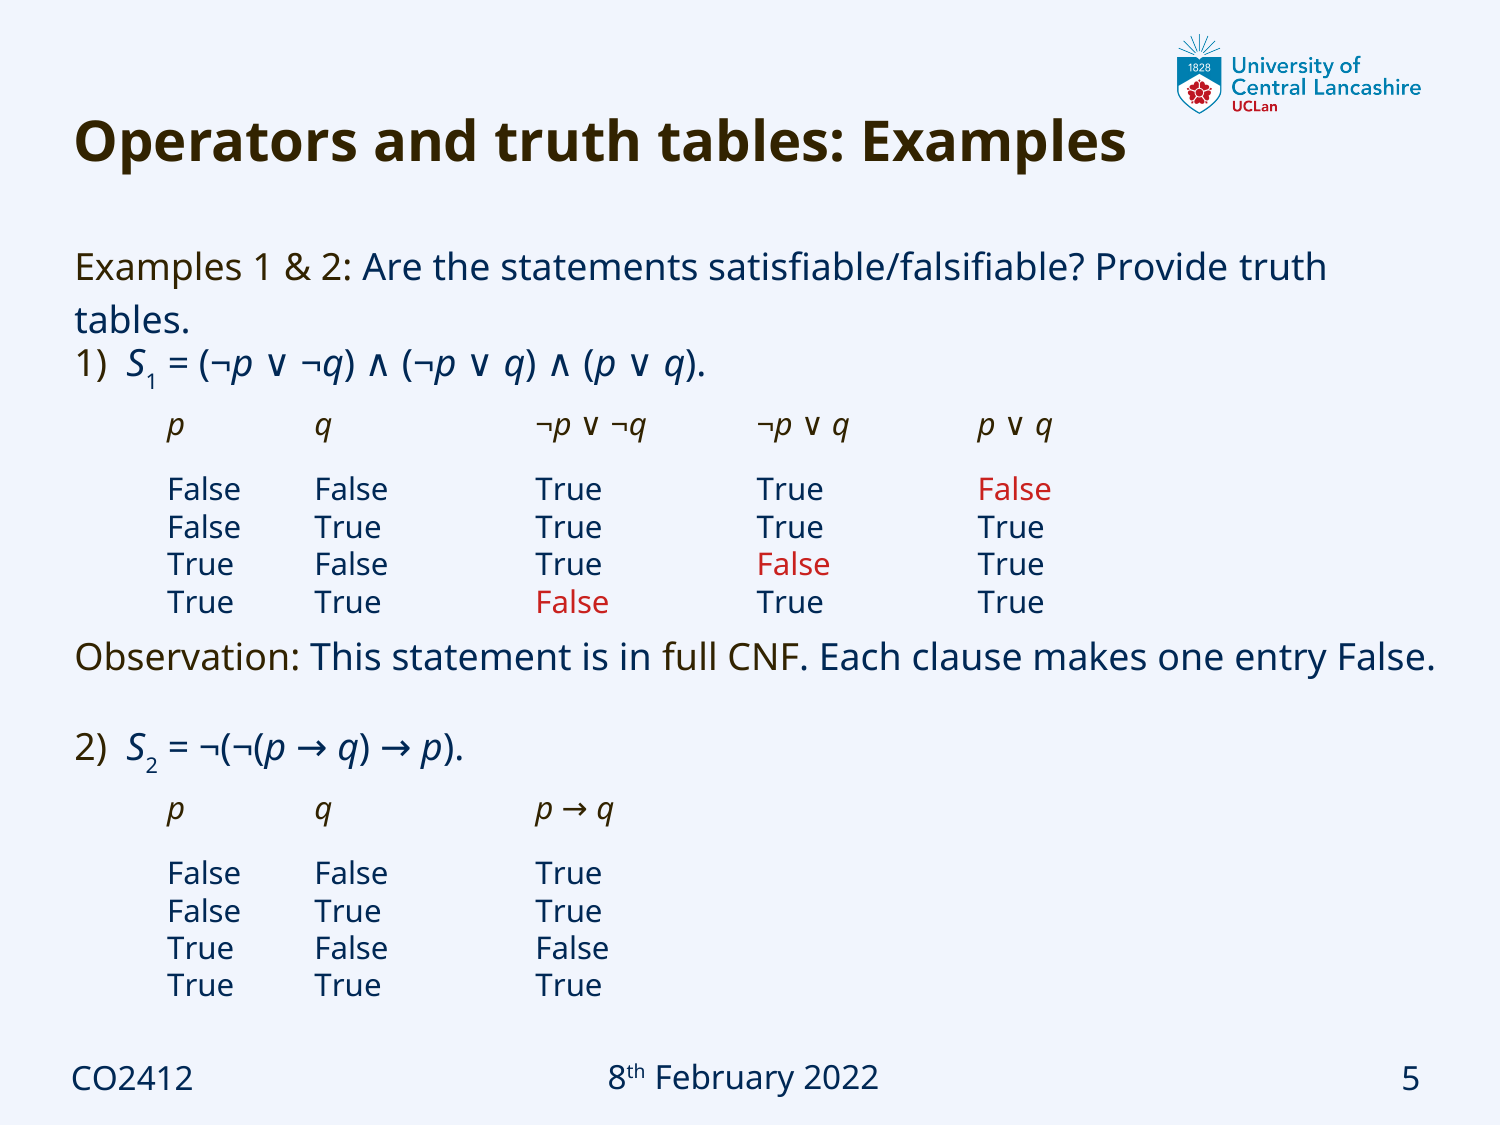

# Operators and truth tables: Examples
Examples 1 & 2: Are the statements satisfiable/falsifiable? Provide truth tables.
1) S1 = (¬p ∨ ¬q) ∧ (¬p ∨ q) ∧ (p ∨ q).
p		q			¬p ∨ ¬q		¬p ∨ q		p ∨ q
False	False		True			True			False
False	True			True			True			True
True		False		True			False		True
True		True			False		True			True
Observation: This statement is in full CNF. Each clause makes one entry False.
2) S2 = ¬(¬(p → q) → p).
p		q			p → q
False	False		True
False	True			True
True		False		False
True		True			True